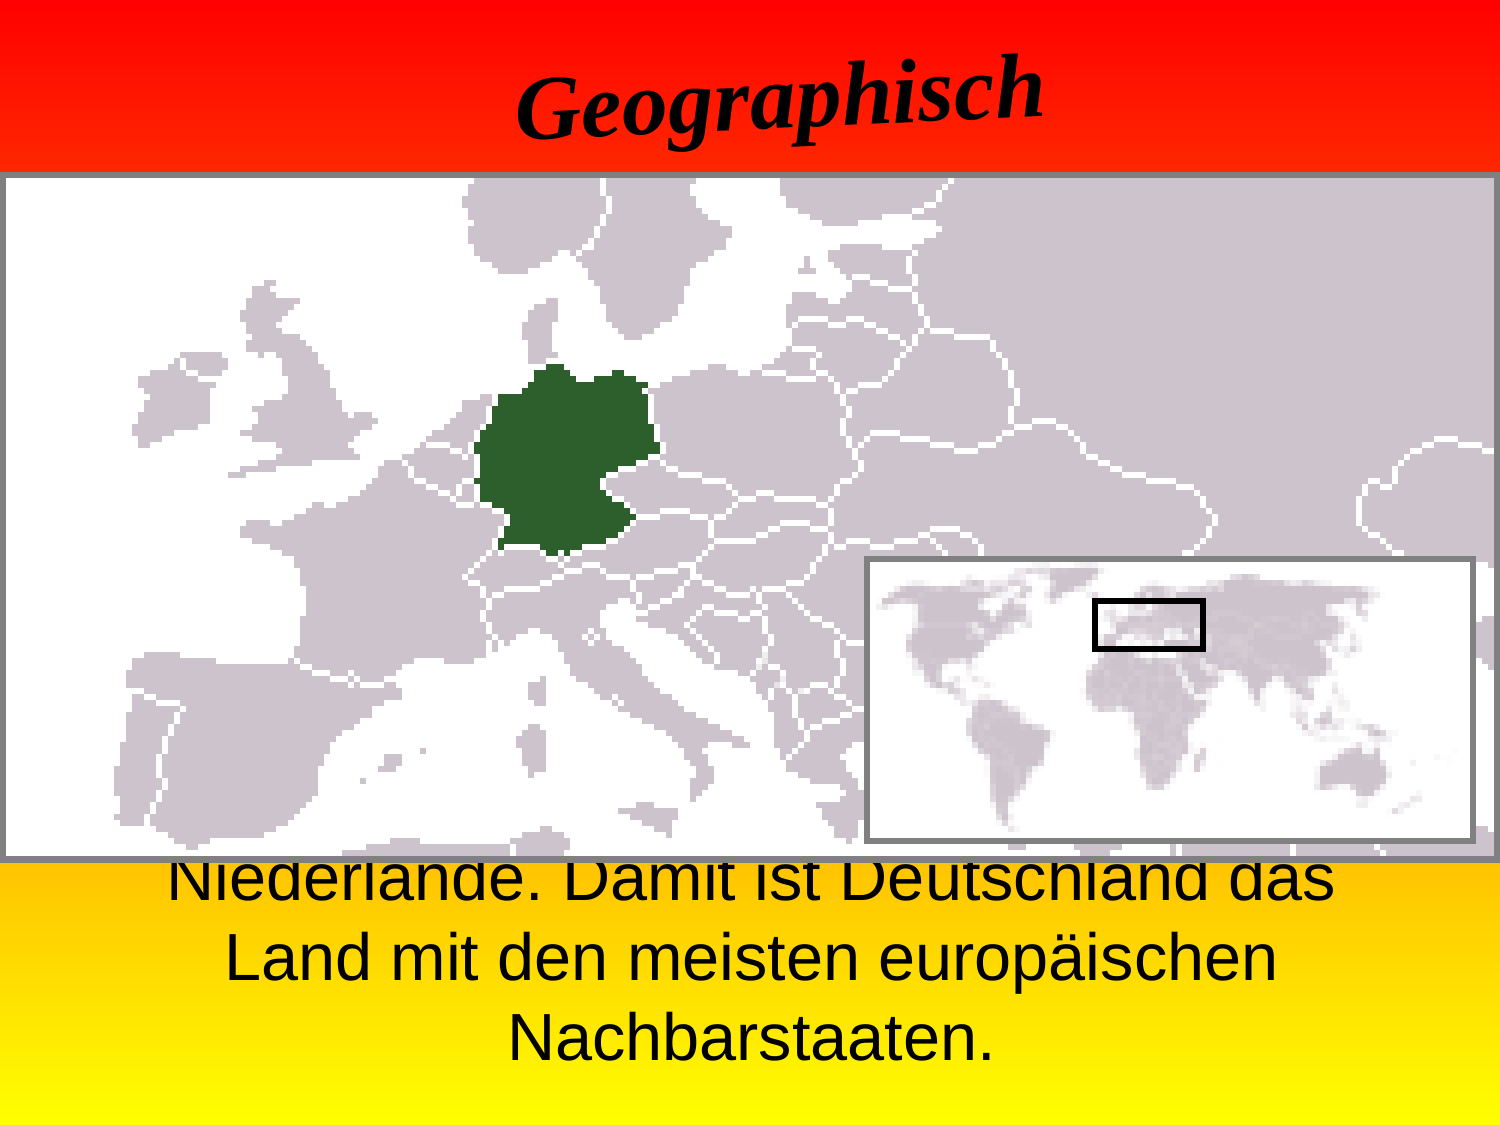

Geographisch
Die naturräumlichen Großregionen sind von Nord nach Süd Norddeutsches Tiefland, Mittelgebirgszone und Alpenvorland mit Alpen. Deutschland hat insgesamt neun Nachbarstaaten: Dänemark, Polen, Tschechien, Österreich, die Schweiz, Frankreich, Luxemburg, Belgien und die Niederlande. Damit ist Deutschland das Land mit den meisten europäischen Nachbarstaaten.